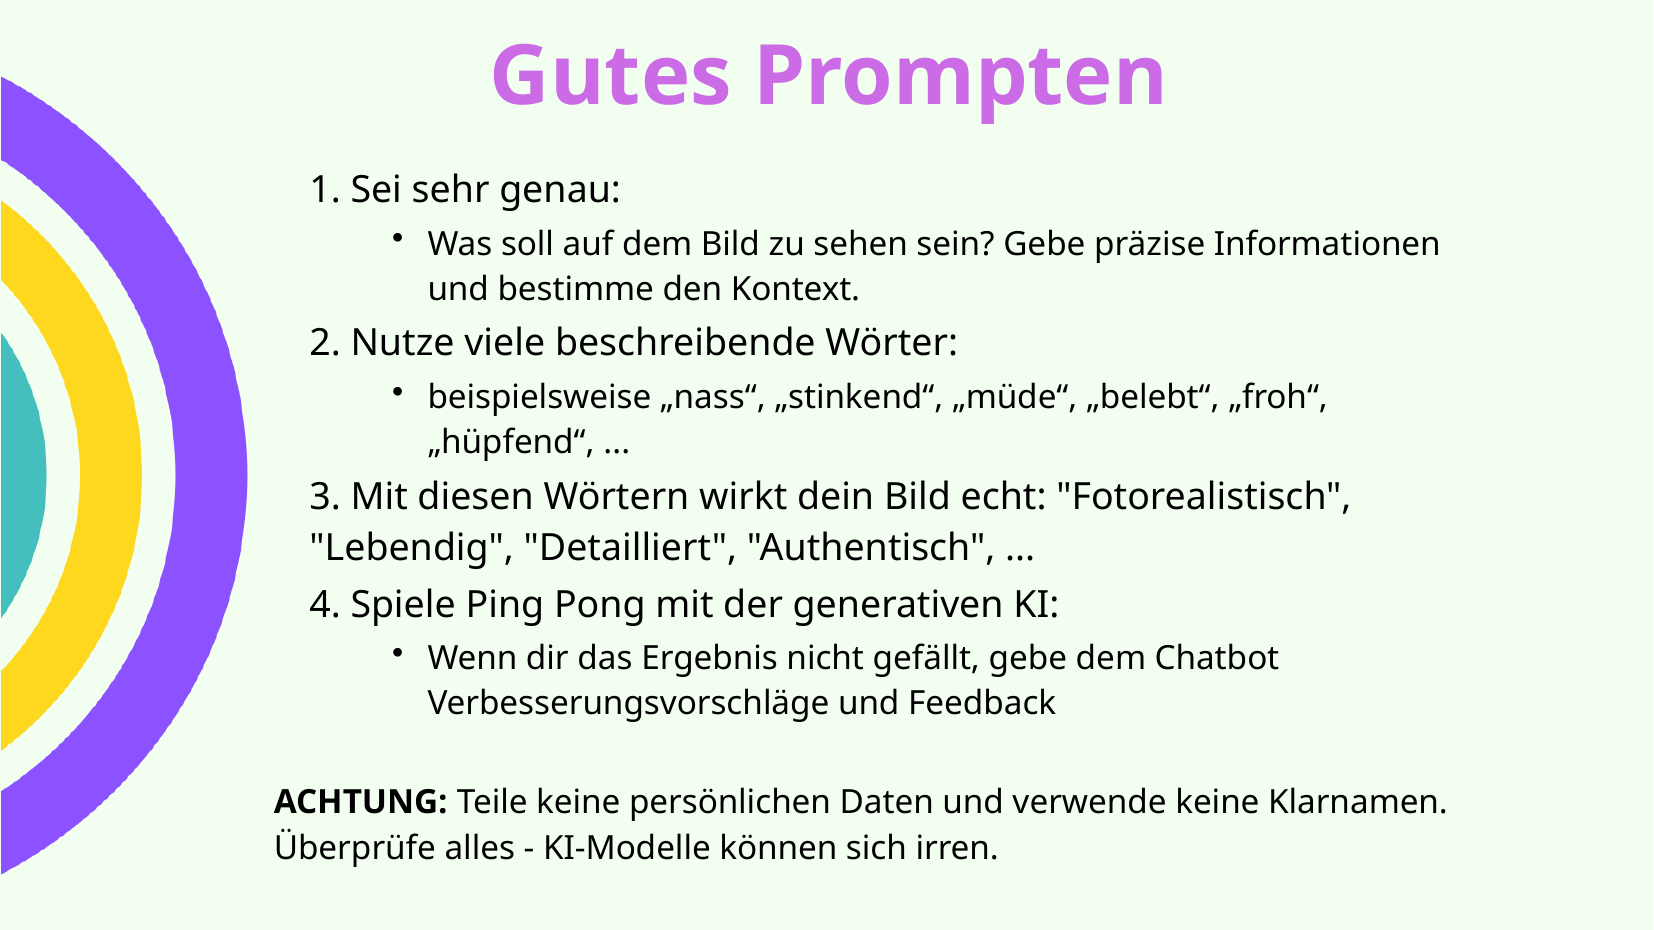

Gutes Prompten
1. Sei sehr genau:
Was soll auf dem Bild zu sehen sein? Gebe präzise Informationen und bestimme den Kontext.
2. Nutze viele beschreibende Wörter:
beispielsweise „nass“, „stinkend“, „müde“, „belebt“, „froh“, „hüpfend“, ...
3. Mit diesen Wörtern wirkt dein Bild echt: "Fotorealistisch", "Lebendig", "Detailliert", "Authentisch", ...
4. Spiele Ping Pong mit der generativen KI:
Wenn dir das Ergebnis nicht gefällt, gebe dem Chatbot Verbesserungsvorschläge und Feedback
ACHTUNG: Teile keine persönlichen Daten und verwende keine Klarnamen. Überprüfe alles - KI-Modelle können sich irren.